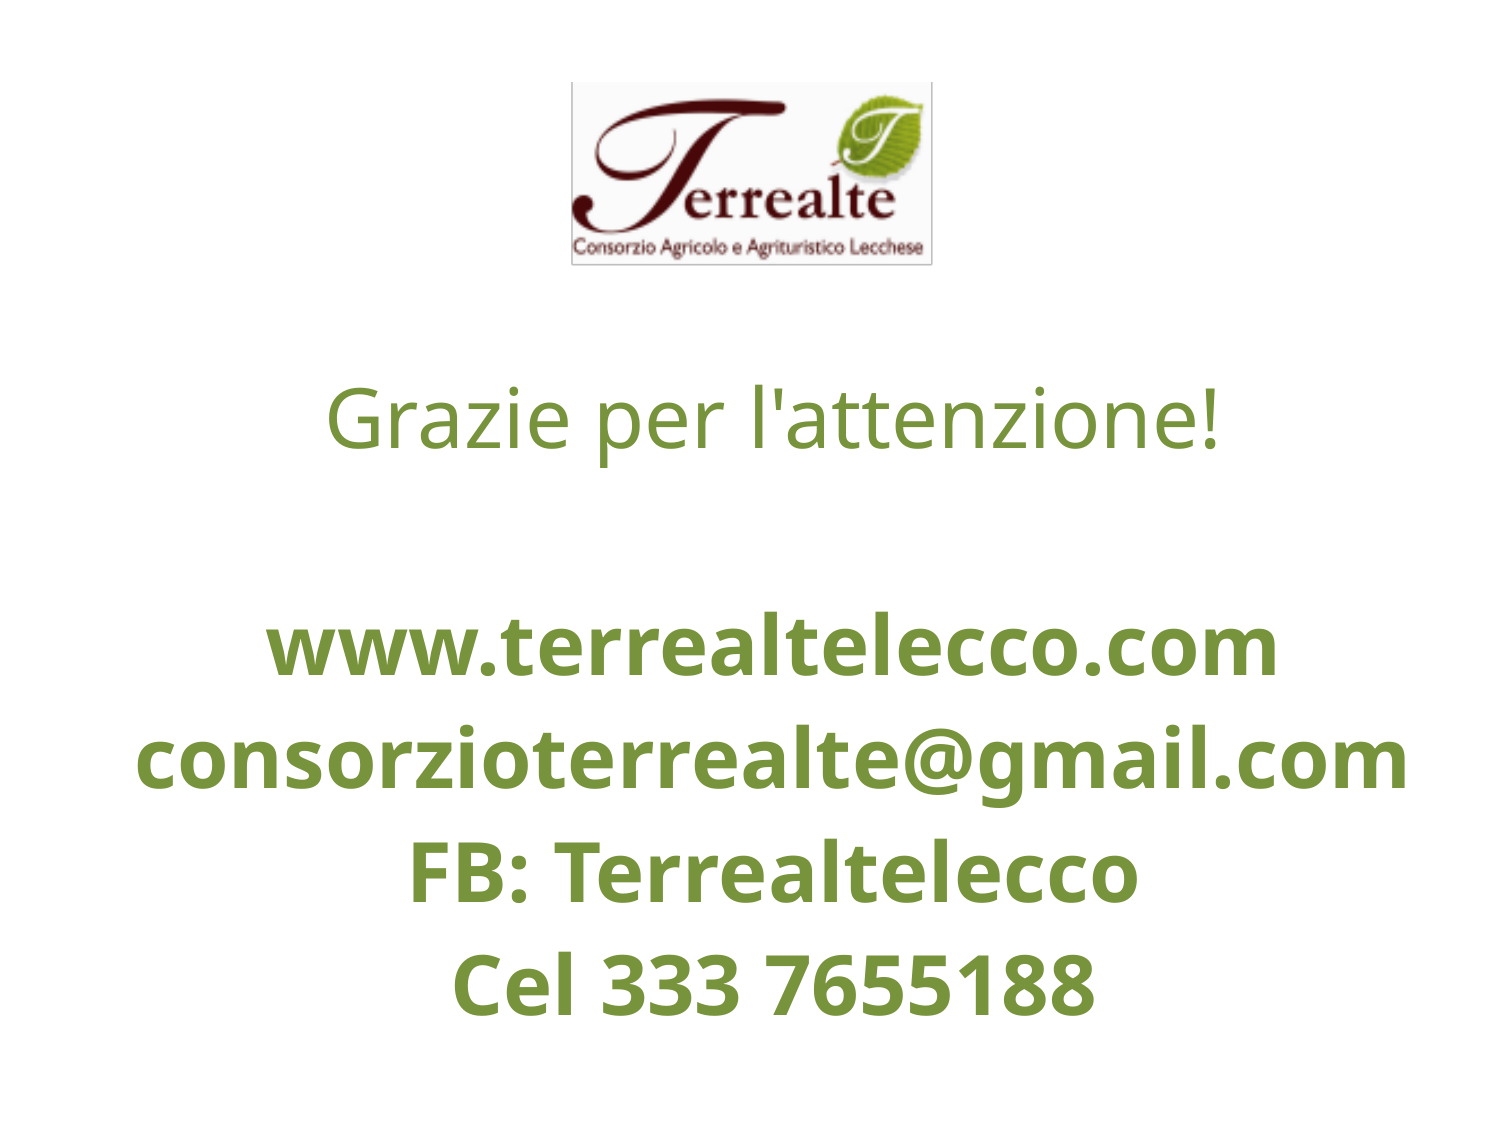

Grazie per l'attenzione!
www.terrealtelecco.com
consorzioterrealte@gmail.com
FB: Terrealtelecco
Cel 333 7655188